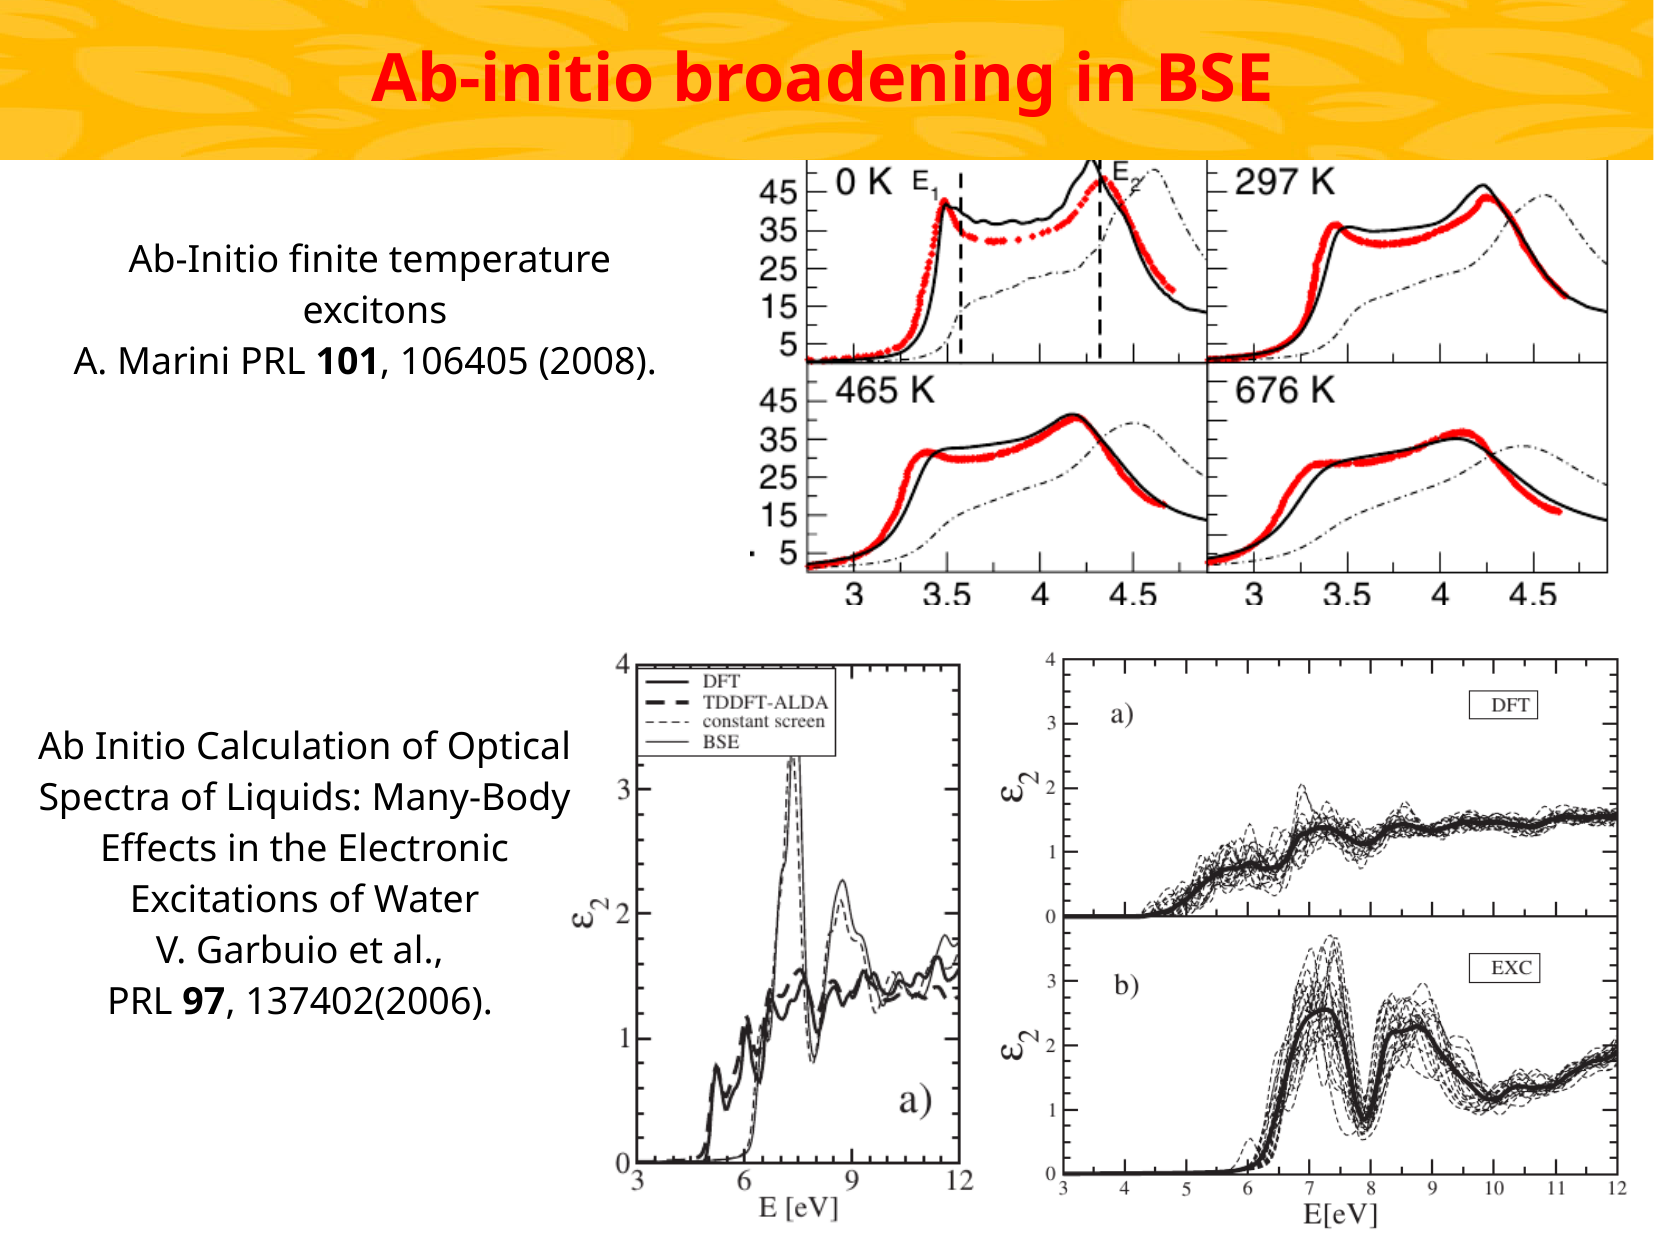

Ab-initio broadening in BSE
Ab-Initio finite temperature
 excitons
A. Marini PRL 101, 106405 (2008).
Ab Initio Calculation of Optical Spectra of Liquids: Many-Body Effects in the Electronic Excitations of Water
V. Garbuio et al.,
PRL 97, 137402(2006).